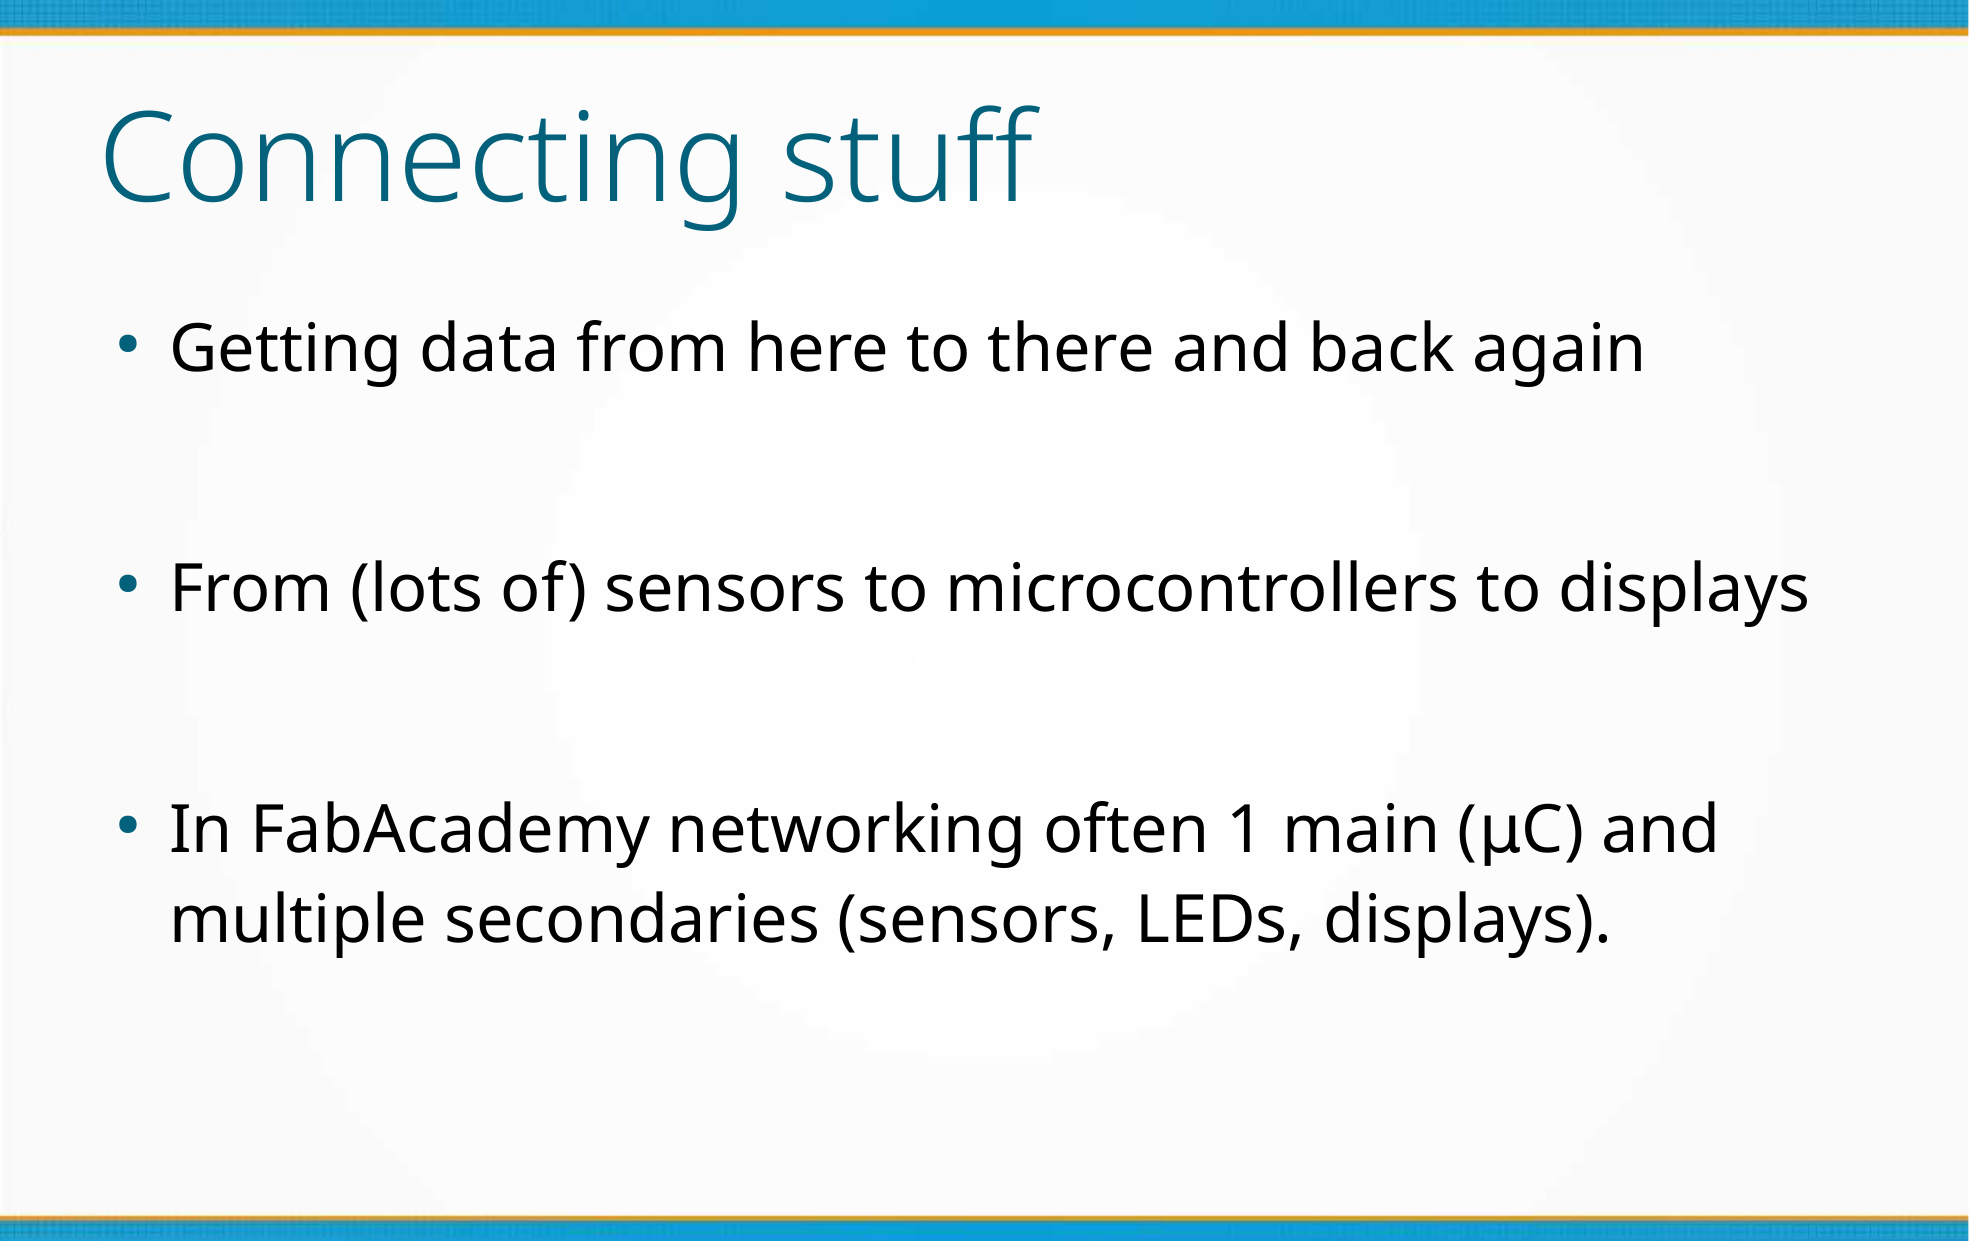

# Connecting stuff
Getting data from here to there and back again
From (lots of) sensors to microcontrollers to displays
In FabAcademy networking often 1 main (µC) and multiple secondaries (sensors, LEDs, displays).